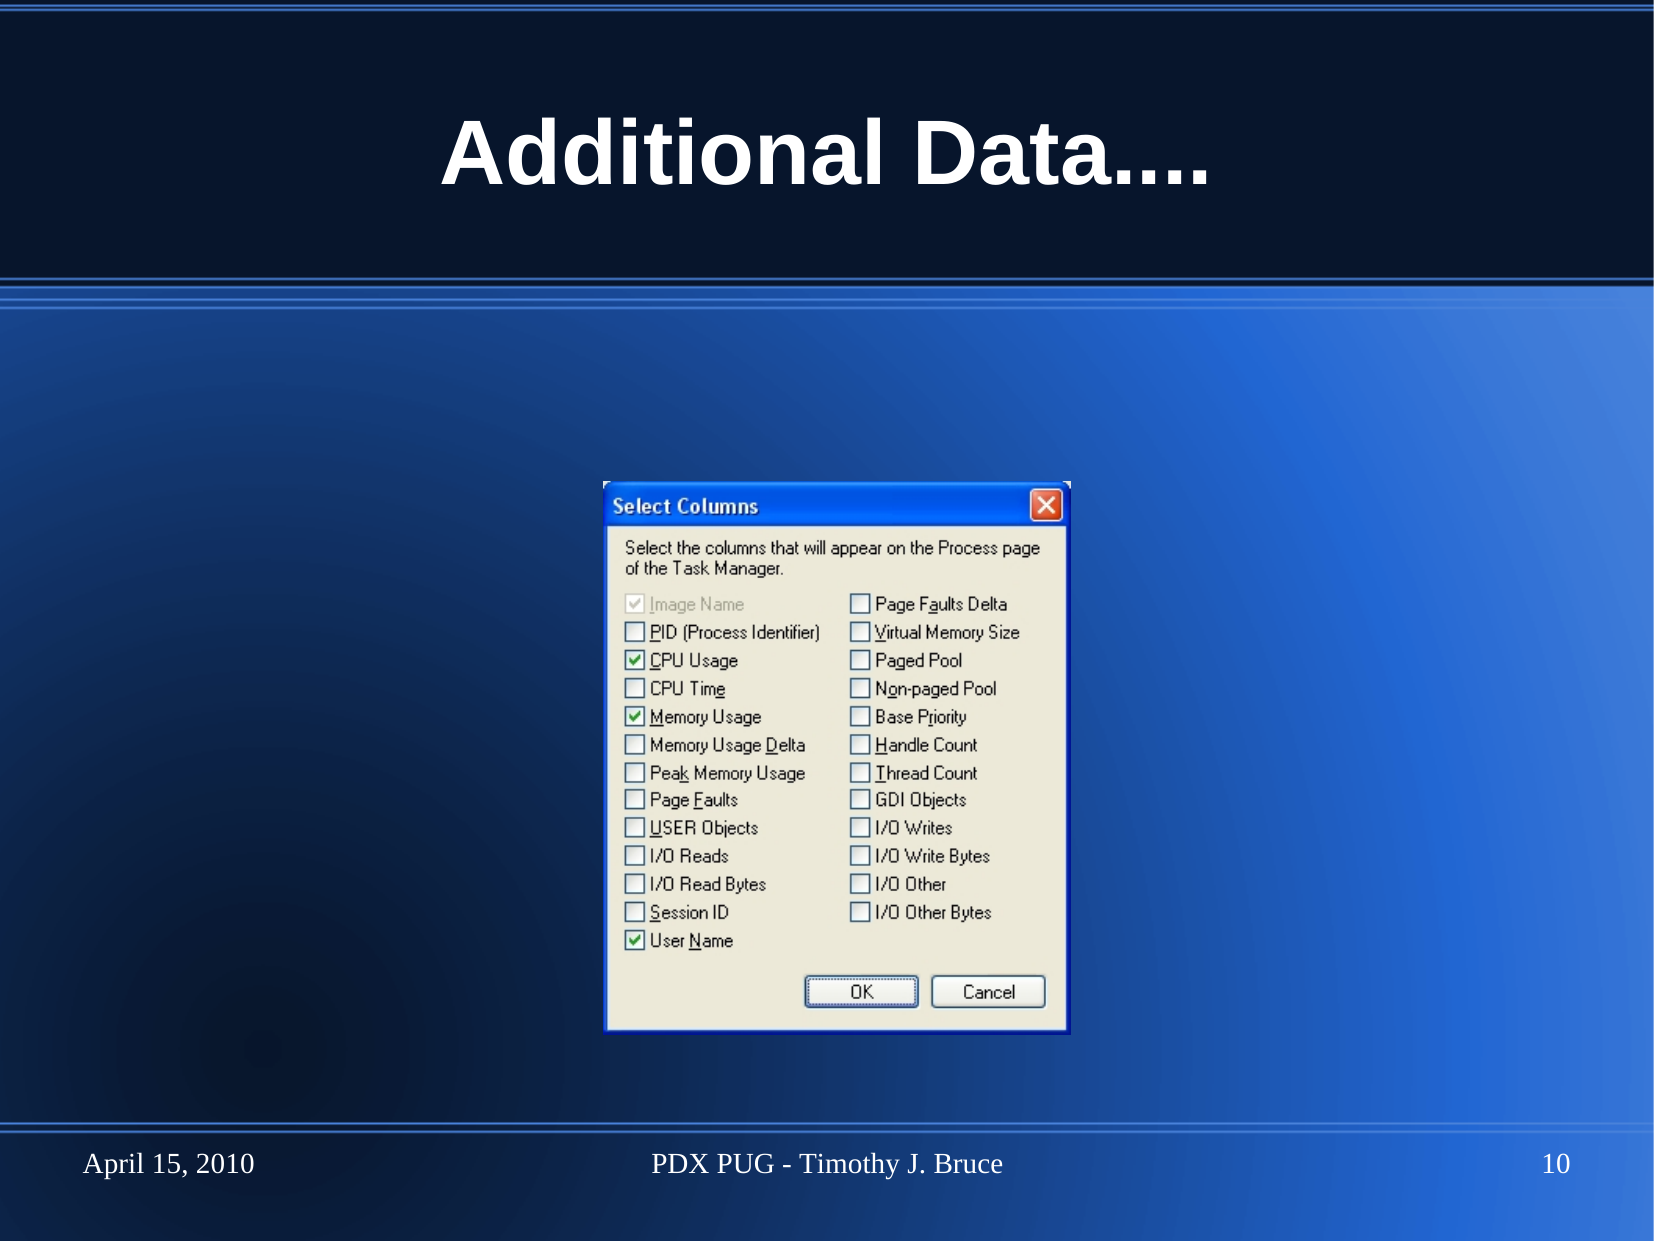

# Additional Data....
April 15, 2010
PDX PUG - Timothy J. Bruce
10